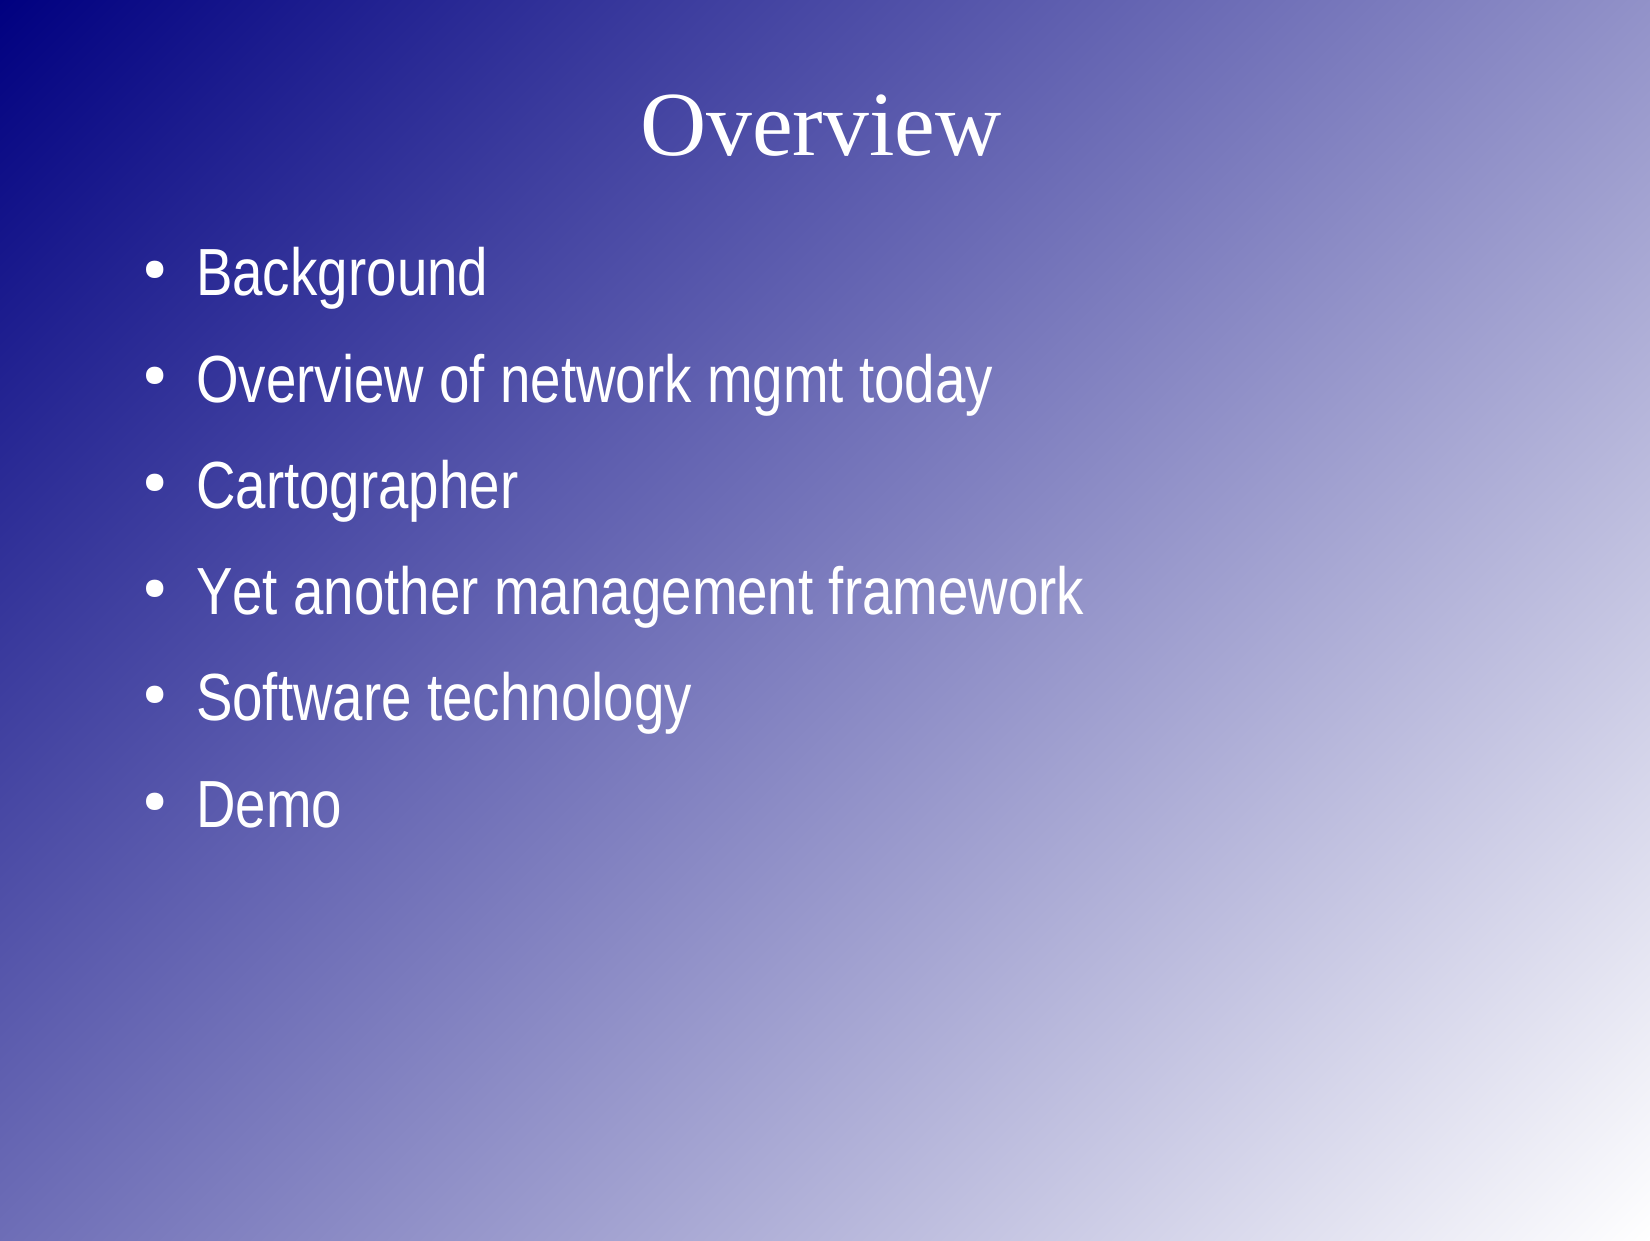

# Overview
Background
Overview of network mgmt today
Cartographer
Yet another management framework
Software technology
Demo